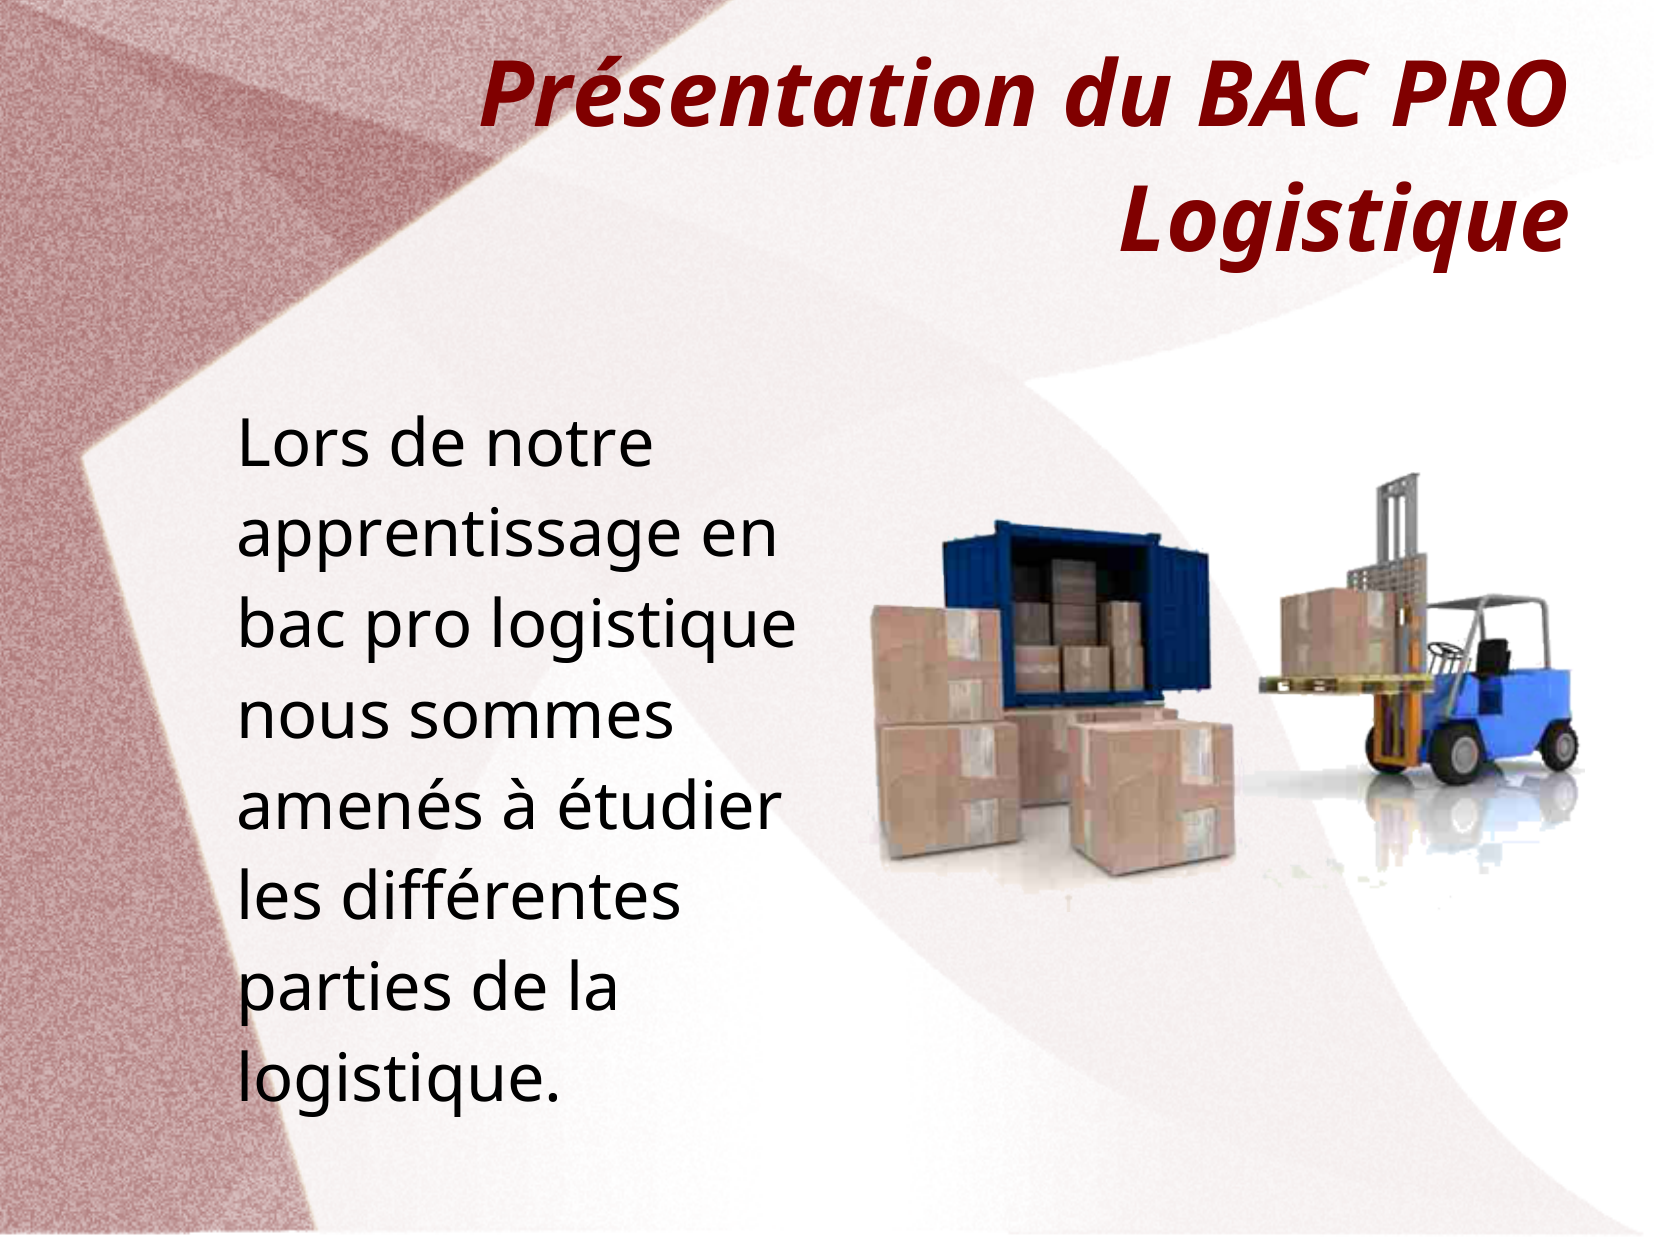

# Présentation du BAC PRO Logistique
Lors de notre apprentissage en bac pro logistique nous sommes amenés à étudier les différentes parties de la logistique.